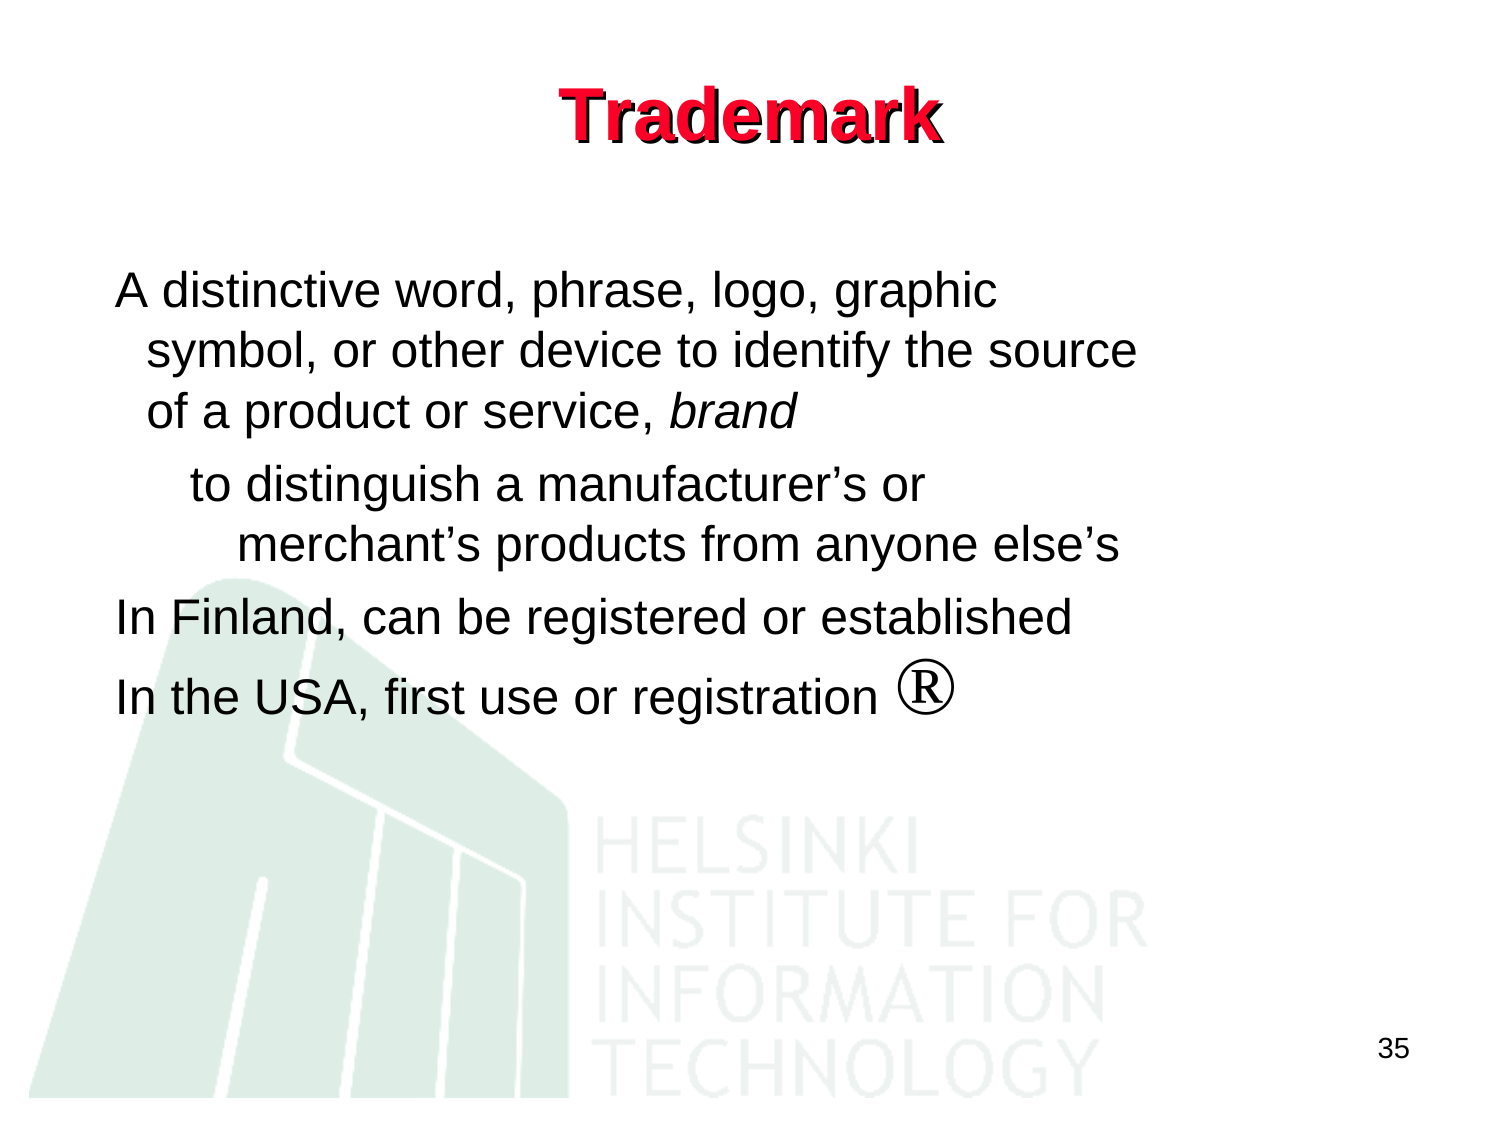

# Trademark
A distinctive word, phrase, logo, graphic symbol, or other device to identify the source of a product or service, brand
to distinguish a manufacturer’s or merchant’s products from anyone else’s
In Finland, can be registered or established
In the USA, first use or registration 
35